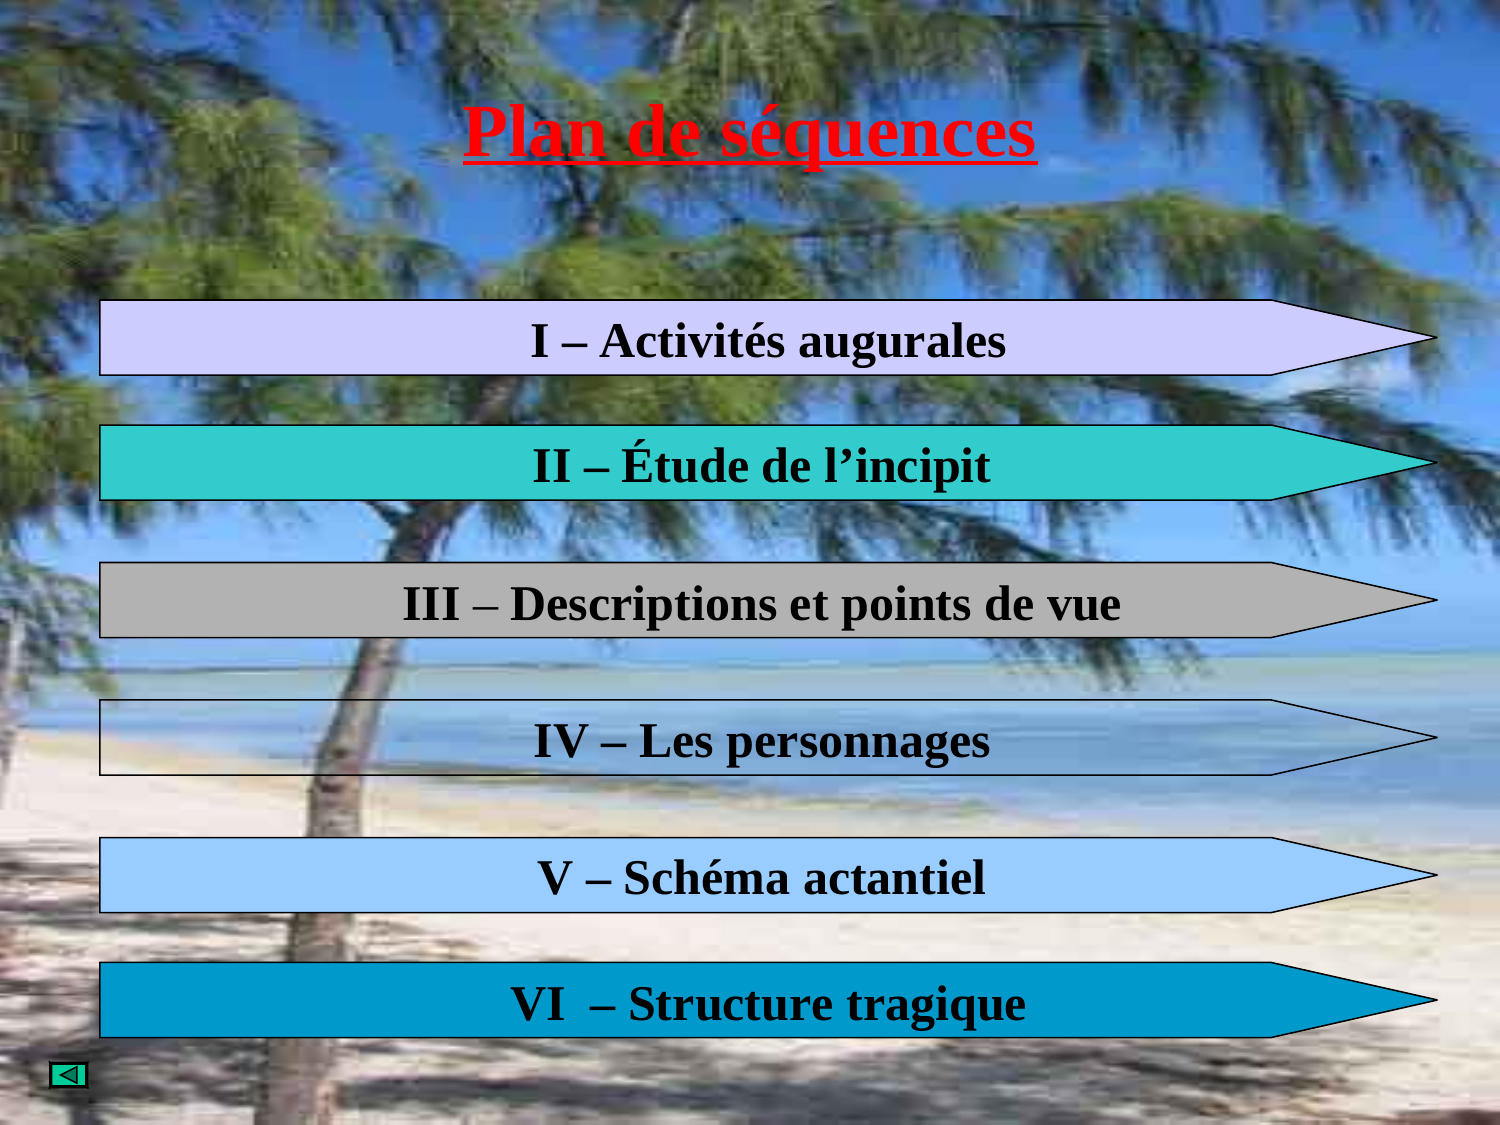

# Plan de séquences
I – Activités augurales
II – Étude de l’incipit
III – Descriptions et points de vue
IV – Les personnages
V – Schéma actantiel
VI – Structure tragique